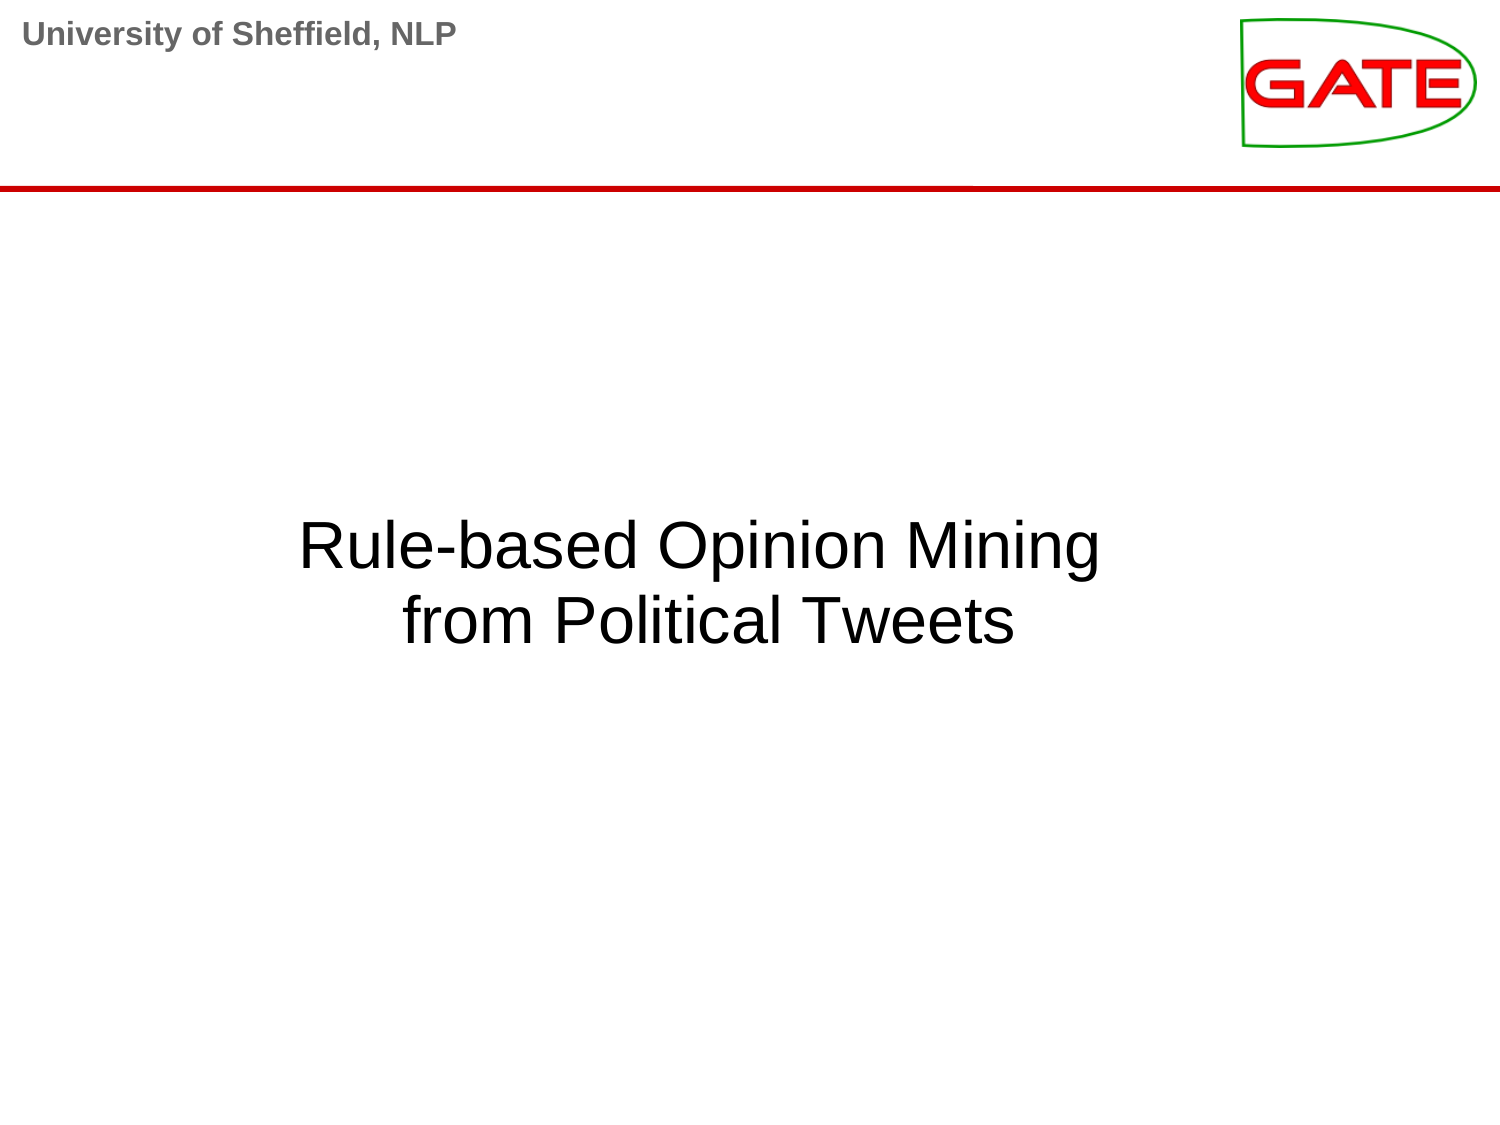

# Rule-based Opinion Mining
from Political Tweets